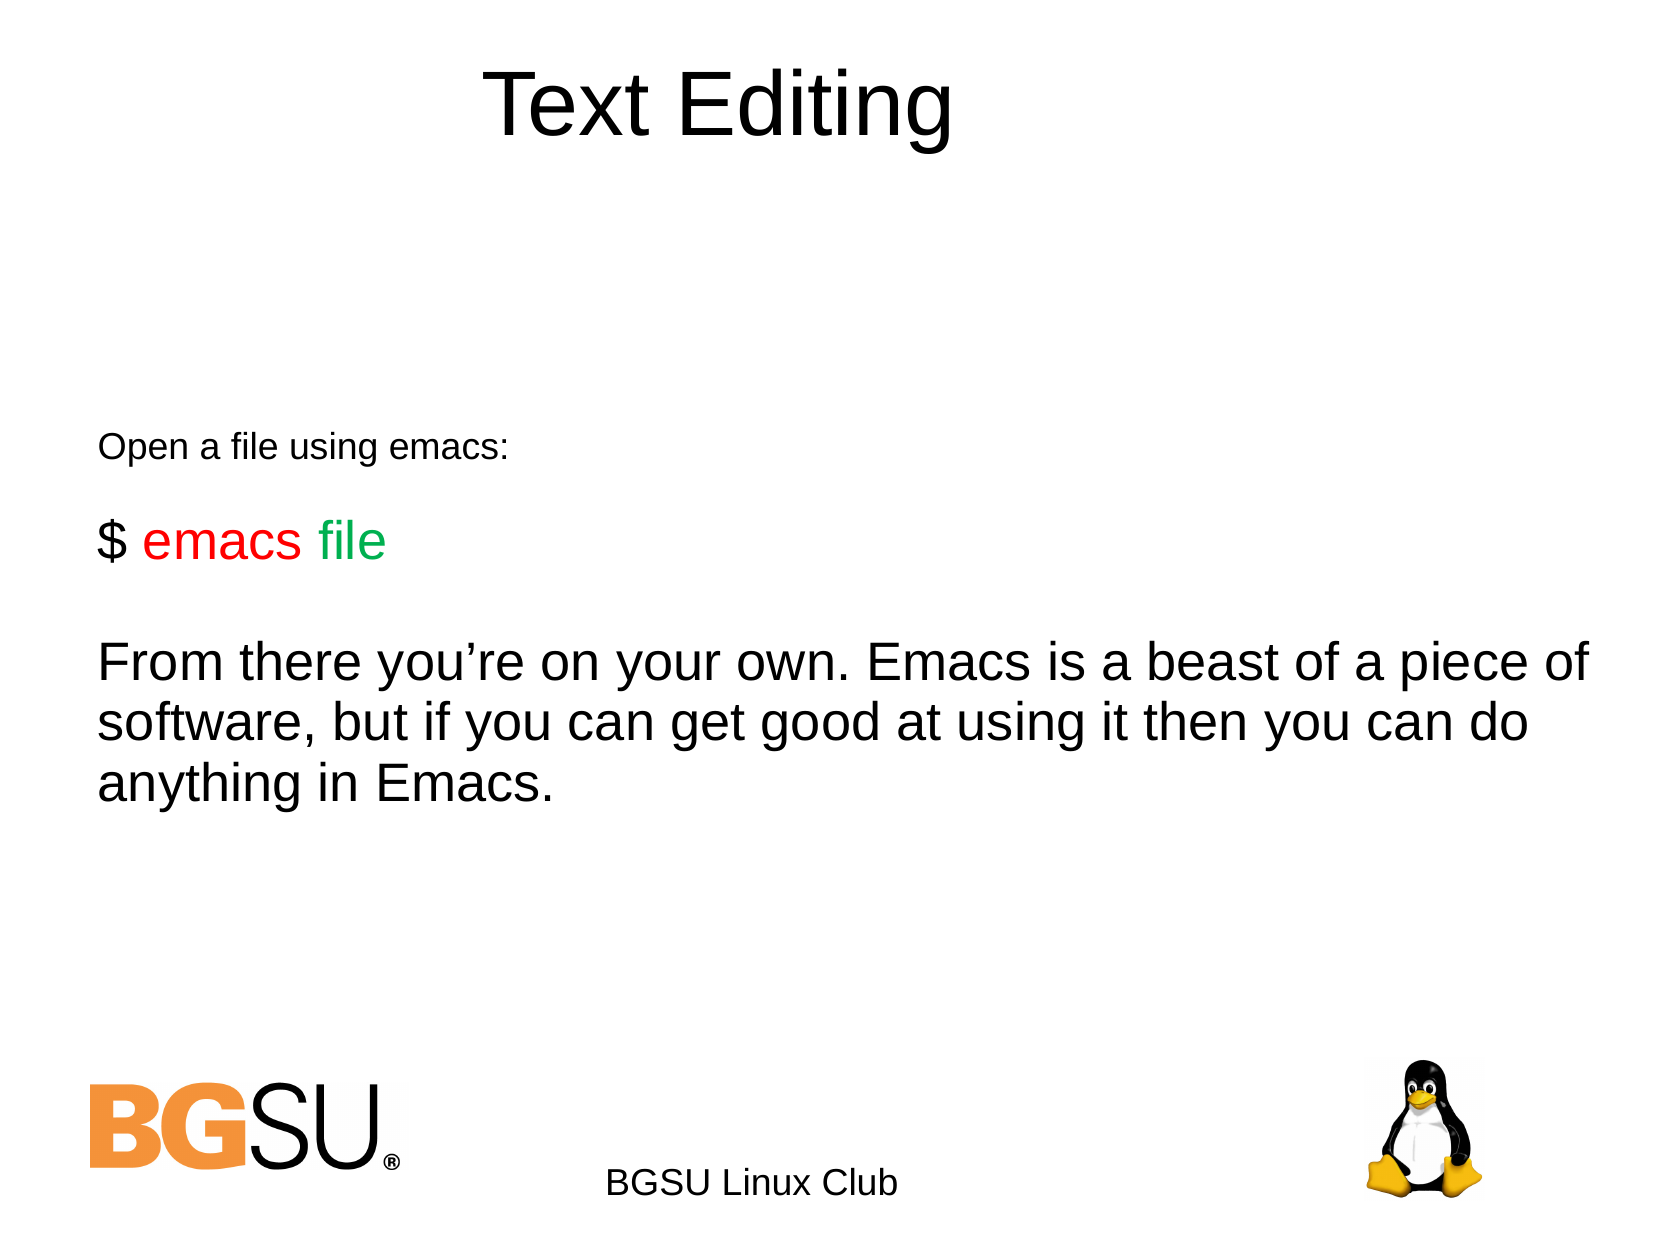

# Text Editing
Open a file using emacs:
$ emacs file
From there you’re on your own. Emacs is a beast of a piece of software, but if you can get good at using it then you can do anything in Emacs.
BGSU Linux Club